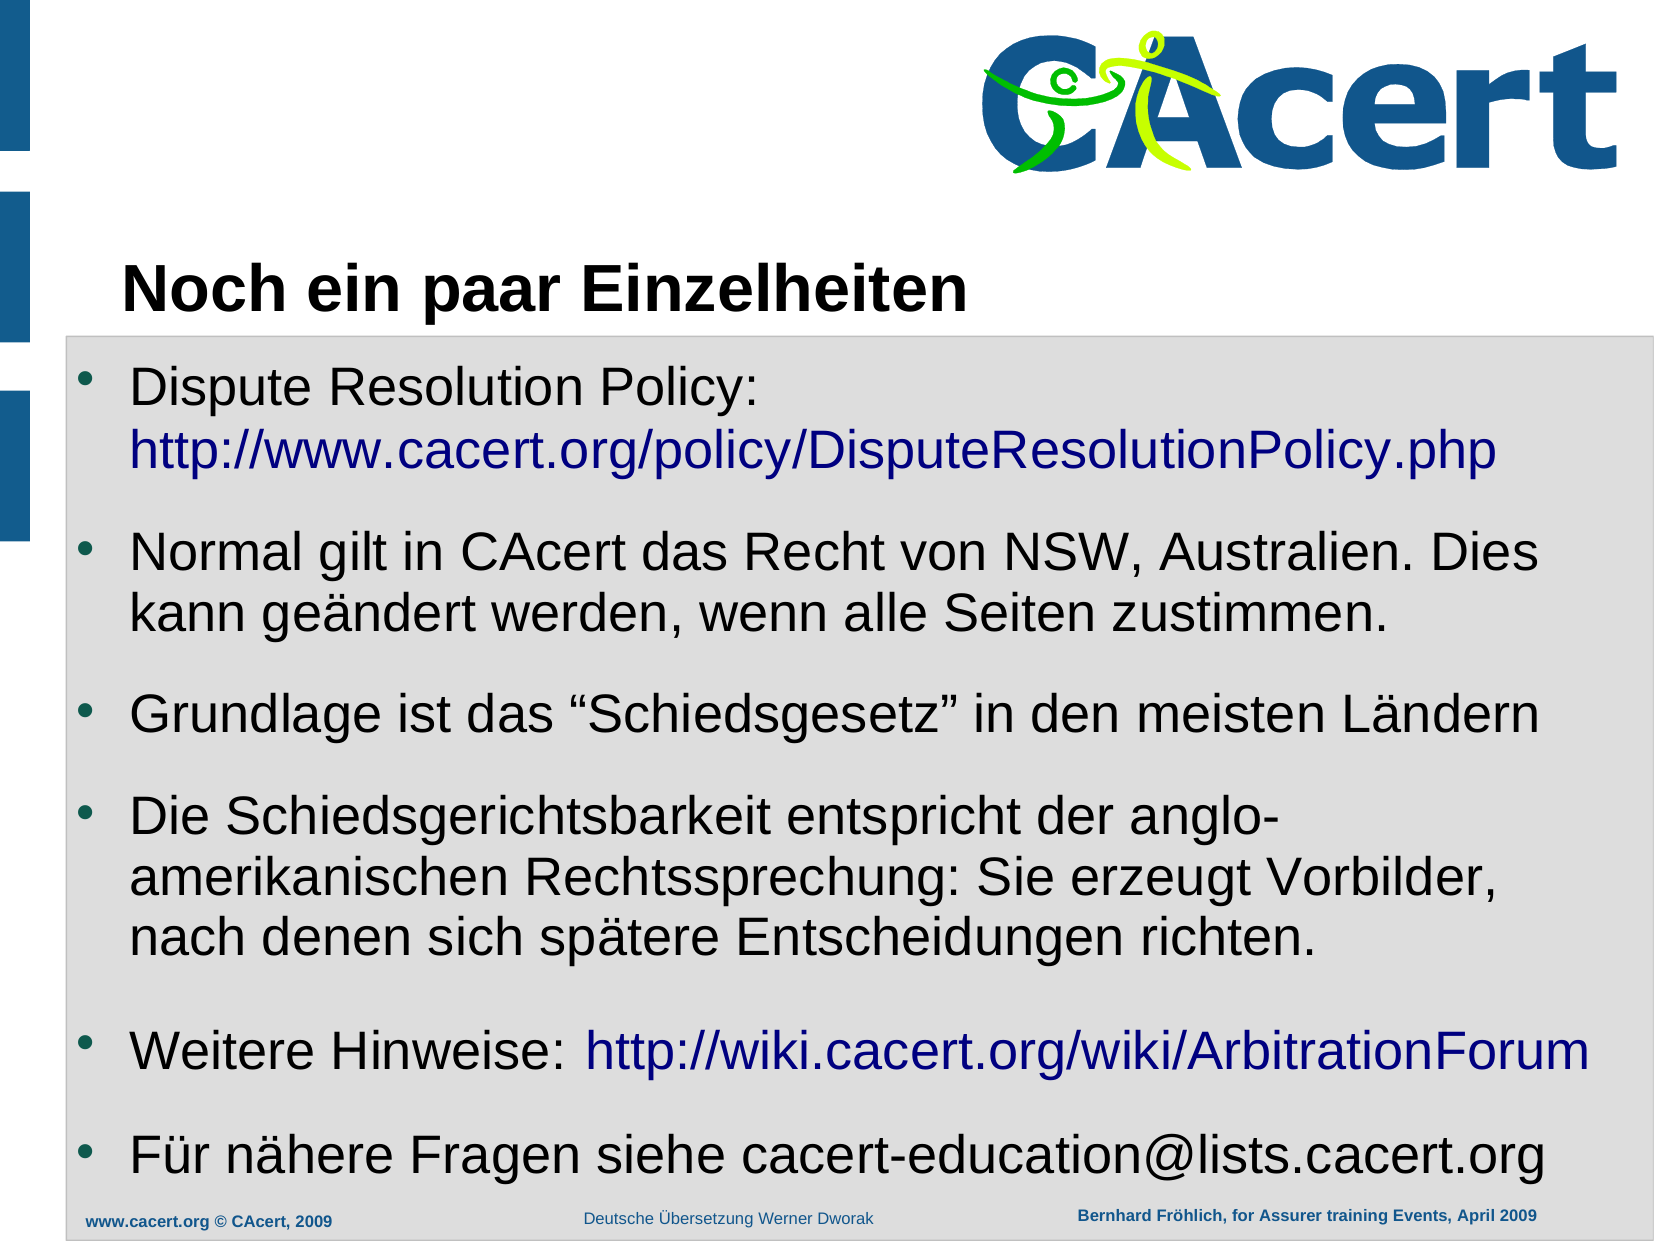

# Noch ein paar Einzelheiten
Dispute Resolution Policy: http://www.cacert.org/policy/DisputeResolutionPolicy.php
Normal gilt in CAcert das Recht von NSW, Australien. Dies kann geändert werden, wenn alle Seiten zustimmen.
Grundlage ist das “Schiedsgesetz” in den meisten Ländern
Die Schiedsgerichtsbarkeit entspricht der anglo-amerikanischen Rechtssprechung: Sie erzeugt Vorbilder, nach denen sich spätere Entscheidungen richten.
Weitere Hinweise: http://wiki.cacert.org/wiki/ArbitrationForum
Für nähere Fragen siehe cacert-education@lists.cacert.org
Deutsche Übersetzung Werner Dworak